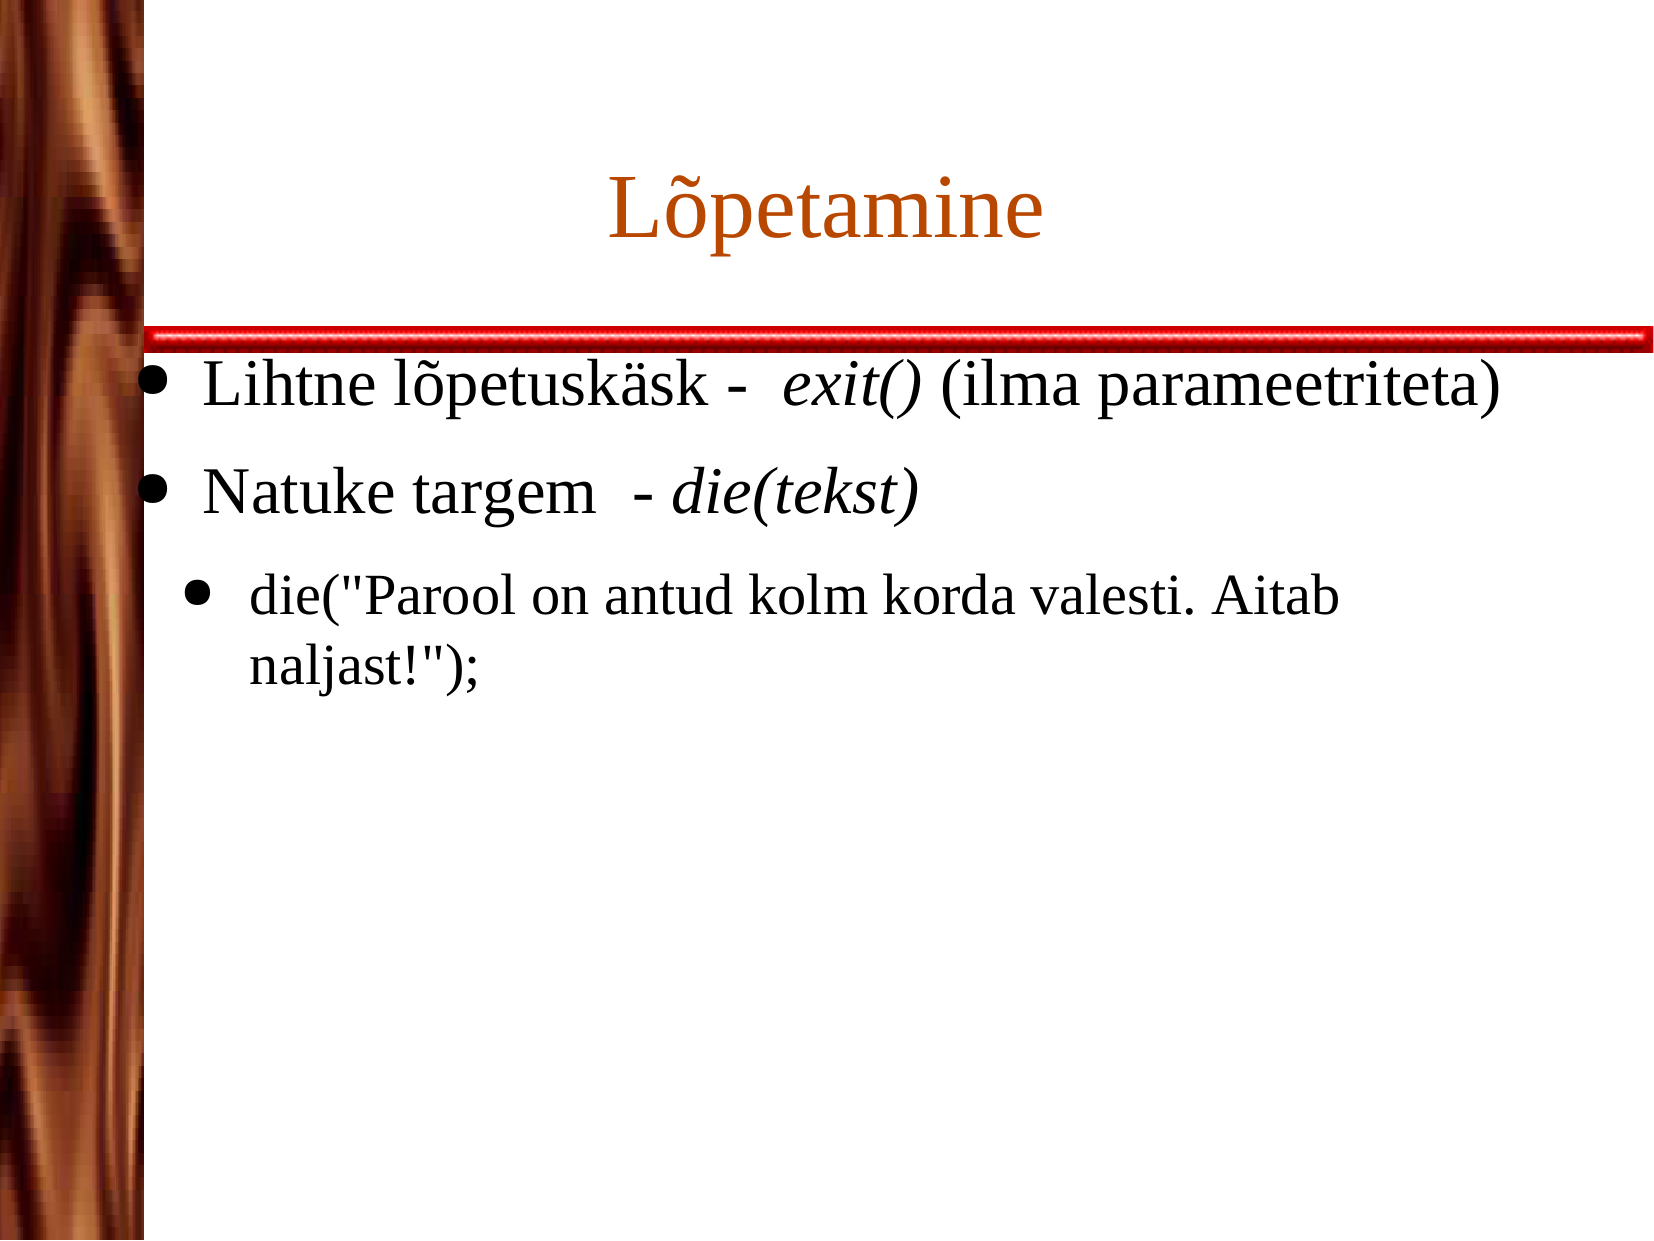

# Lõpetamine
Lihtne lõpetuskäsk - exit() (ilma parameetriteta)
Natuke targem - die(tekst)
die("Parool on antud kolm korda valesti. Aitab naljast!");